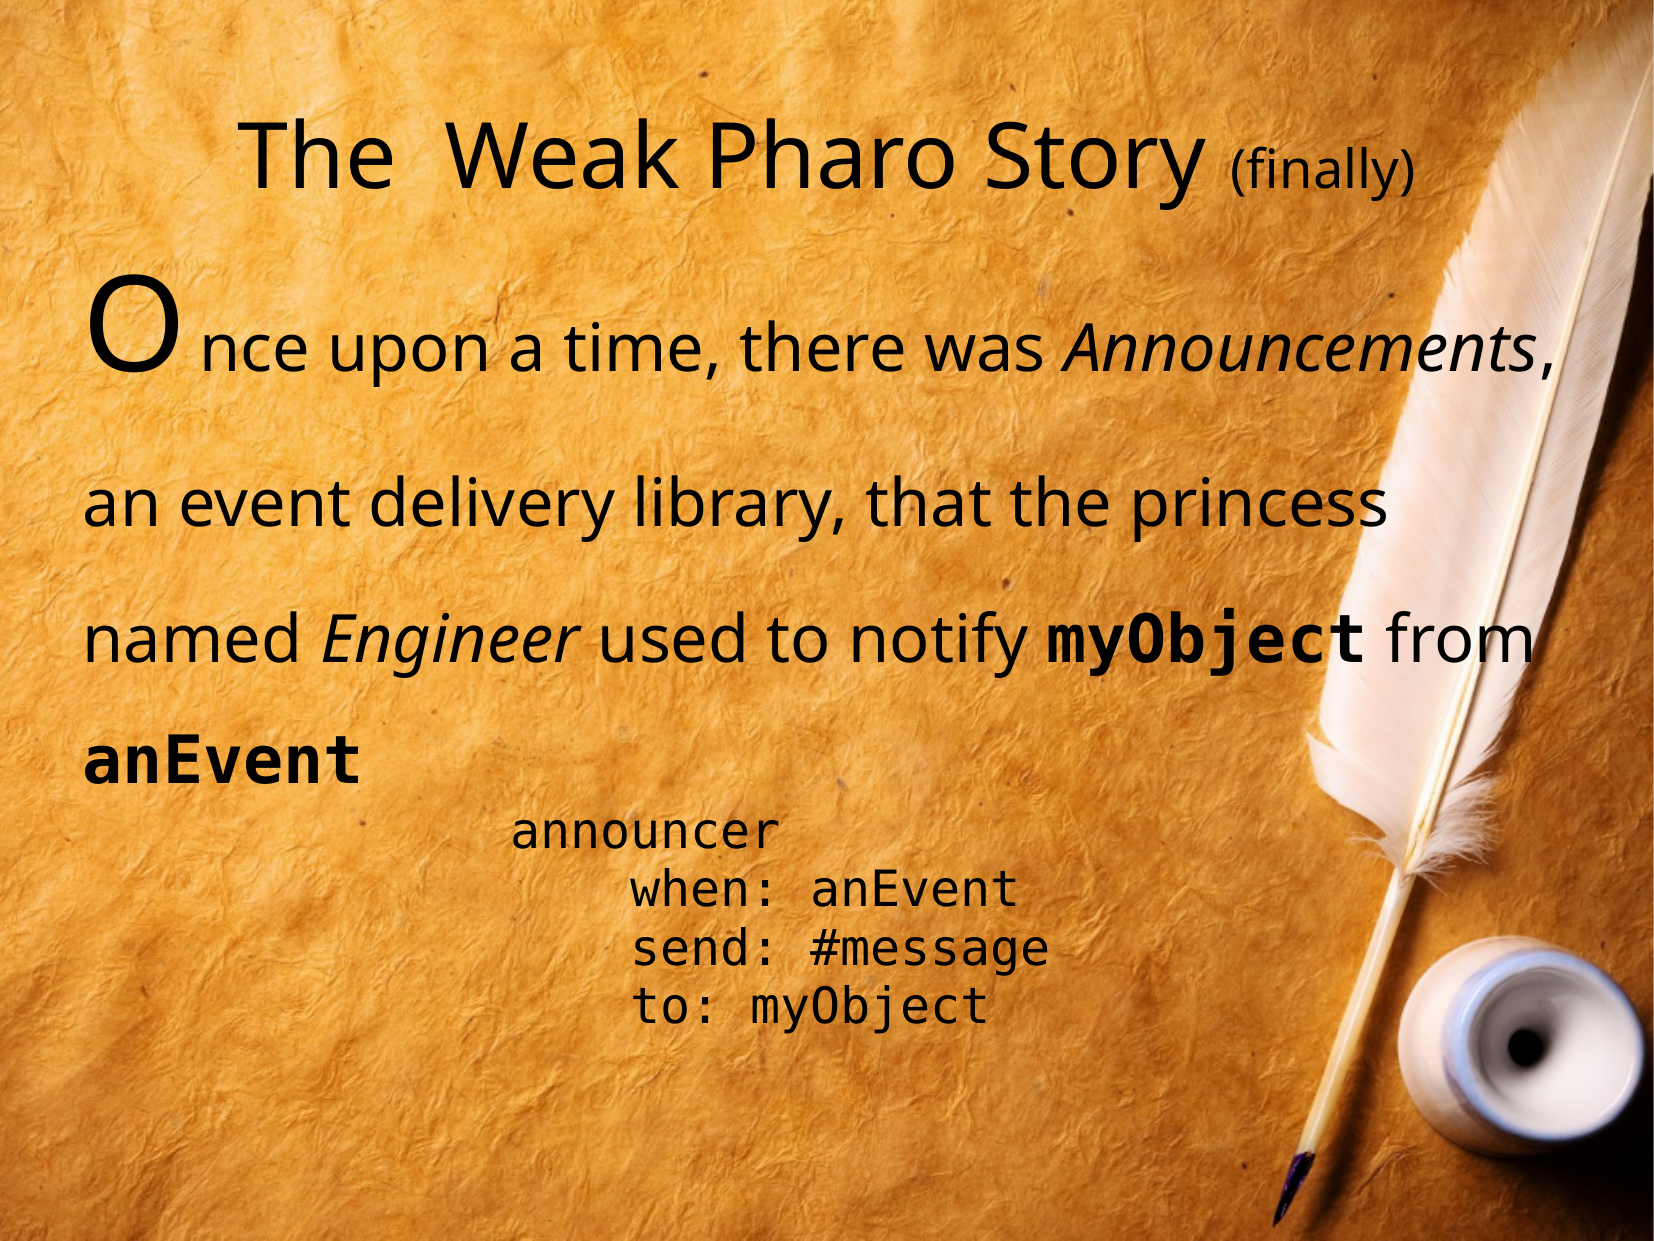

# The Weak Pharo Story (finally)
O nce upon a time, there was Announcements, an event delivery library, that the princess named Engineer used to notify myObject from anEvent
announcer
 when: anEvent
 send: #message
 to: myObject